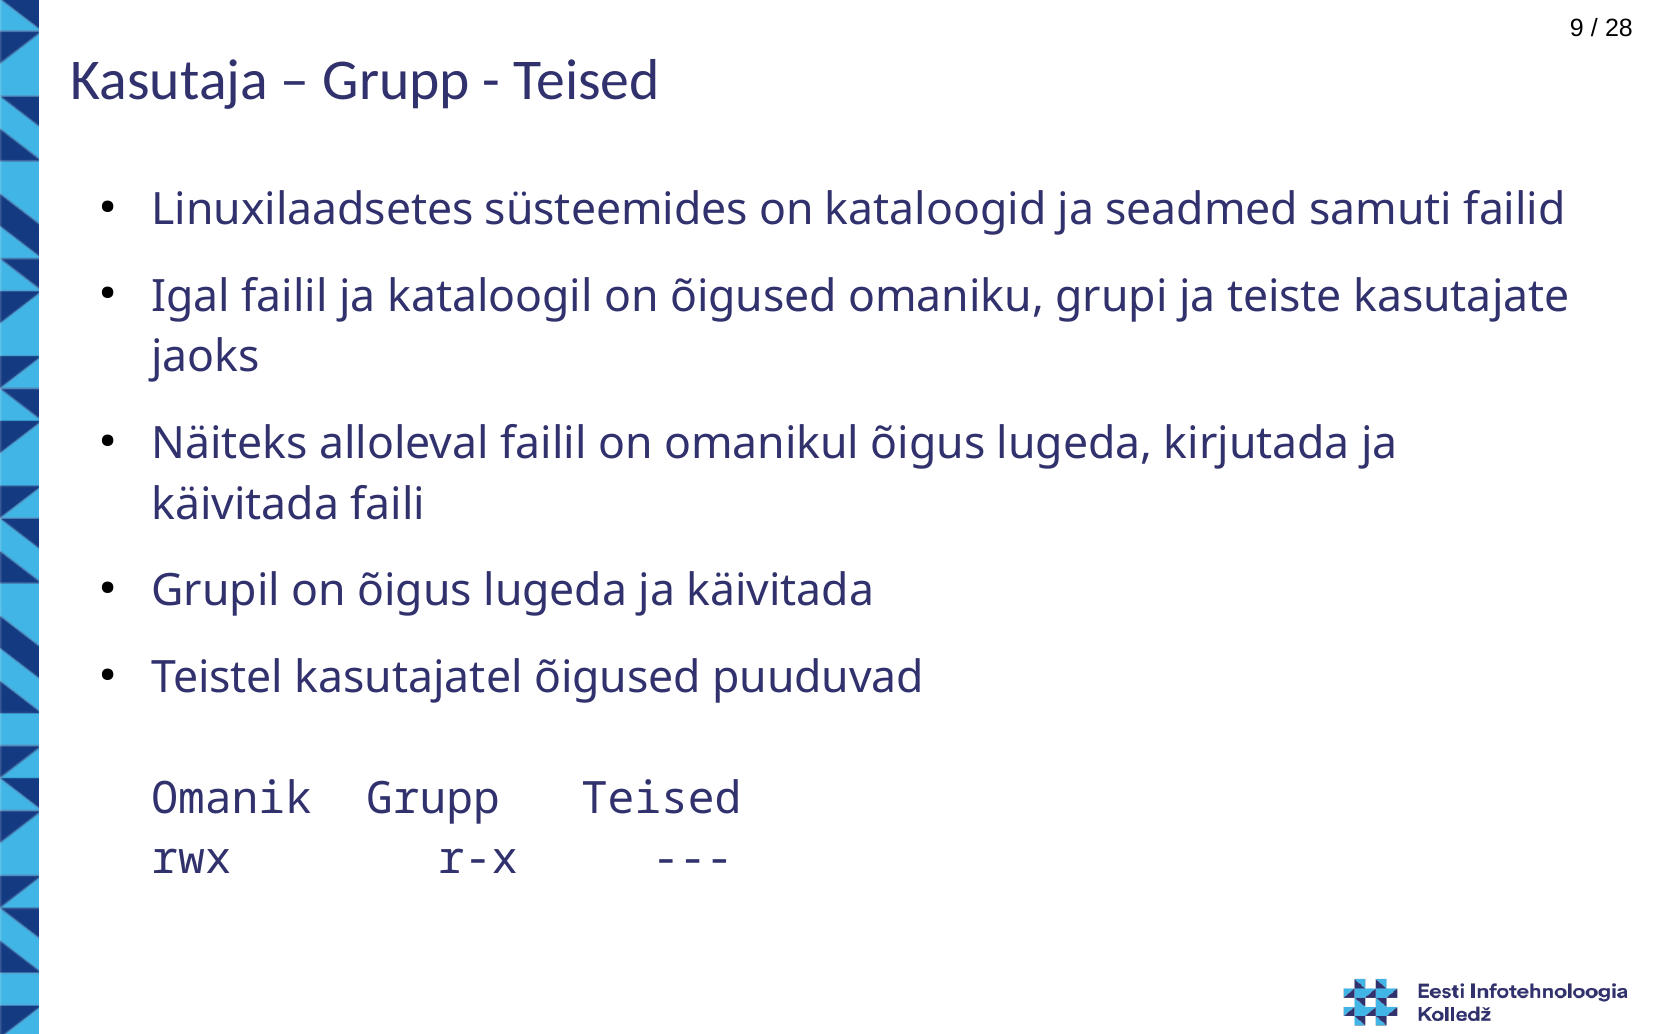

# Kasutaja – Grupp - Teised
Linuxilaadsetes süsteemides on kataloogid ja seadmed samuti failid
Igal failil ja kataloogil on õigused omaniku, grupi ja teiste kasutajate jaoks
Näiteks alloleval failil on omanikul õigus lugeda, kirjutada ja käivitada faili
Grupil on õigus lugeda ja käivitada
Teistel kasutajatel õigused puuduvad
Omanik	Grupp	 	Teised
rwx		 	r-x	 	---